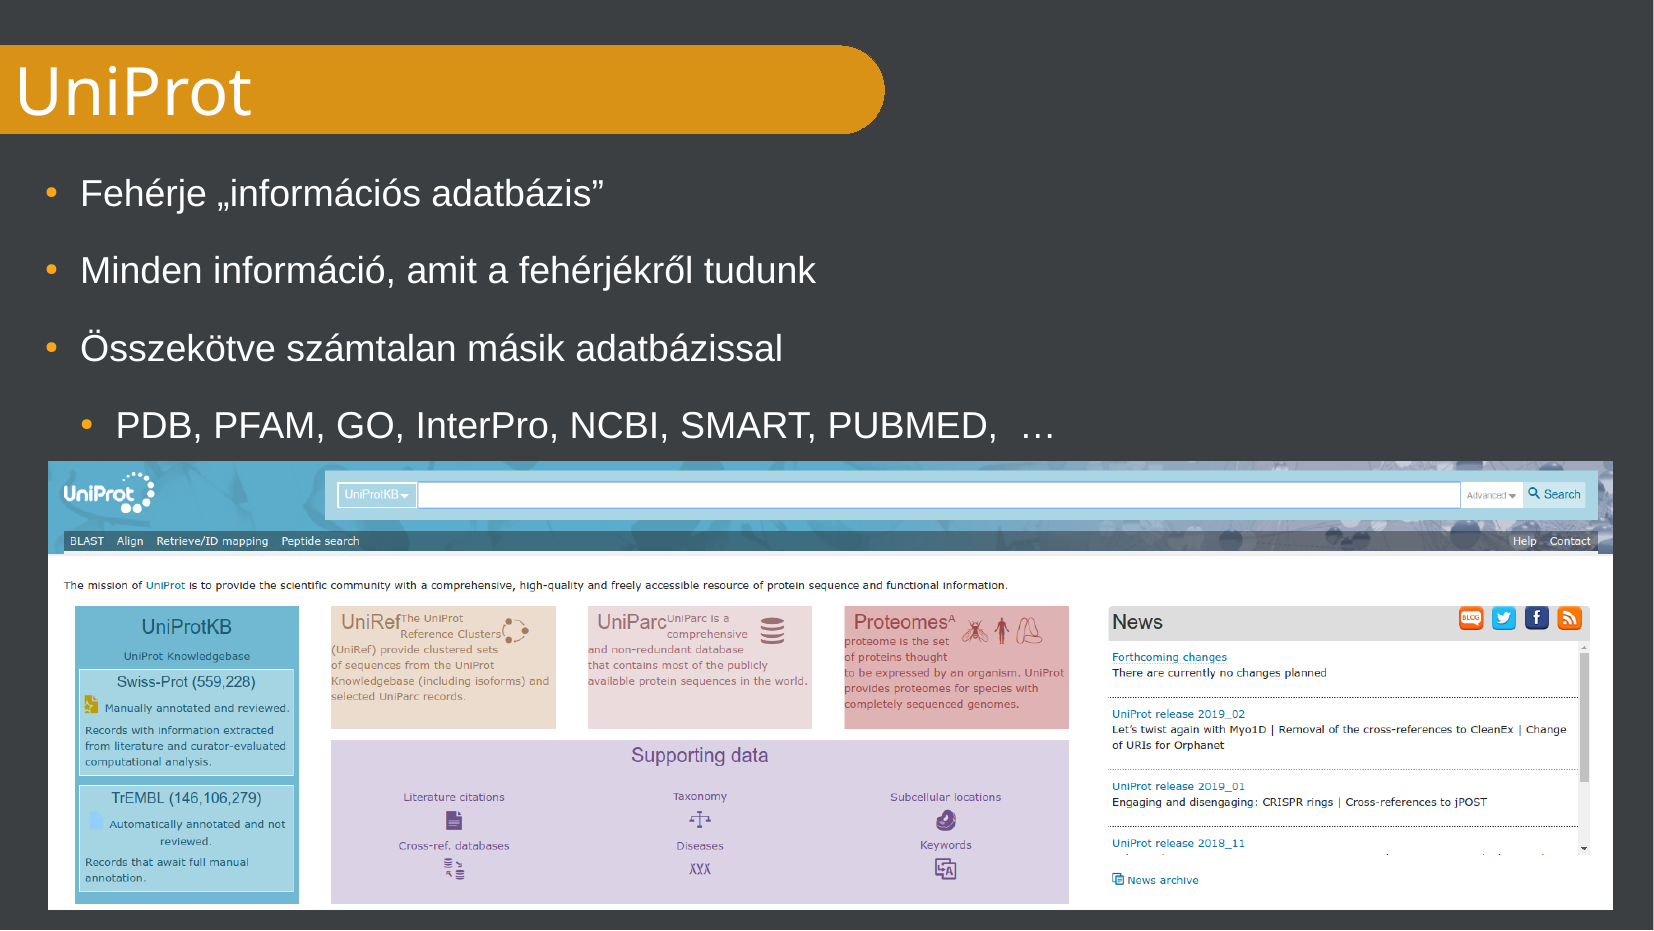

UniProt
Fehérje „információs adatbázis”
Minden információ, amit a fehérjékről tudunk
Összekötve számtalan másik adatbázissal
PDB, PFAM, GO, InterPro, NCBI, SMART, PUBMED, …